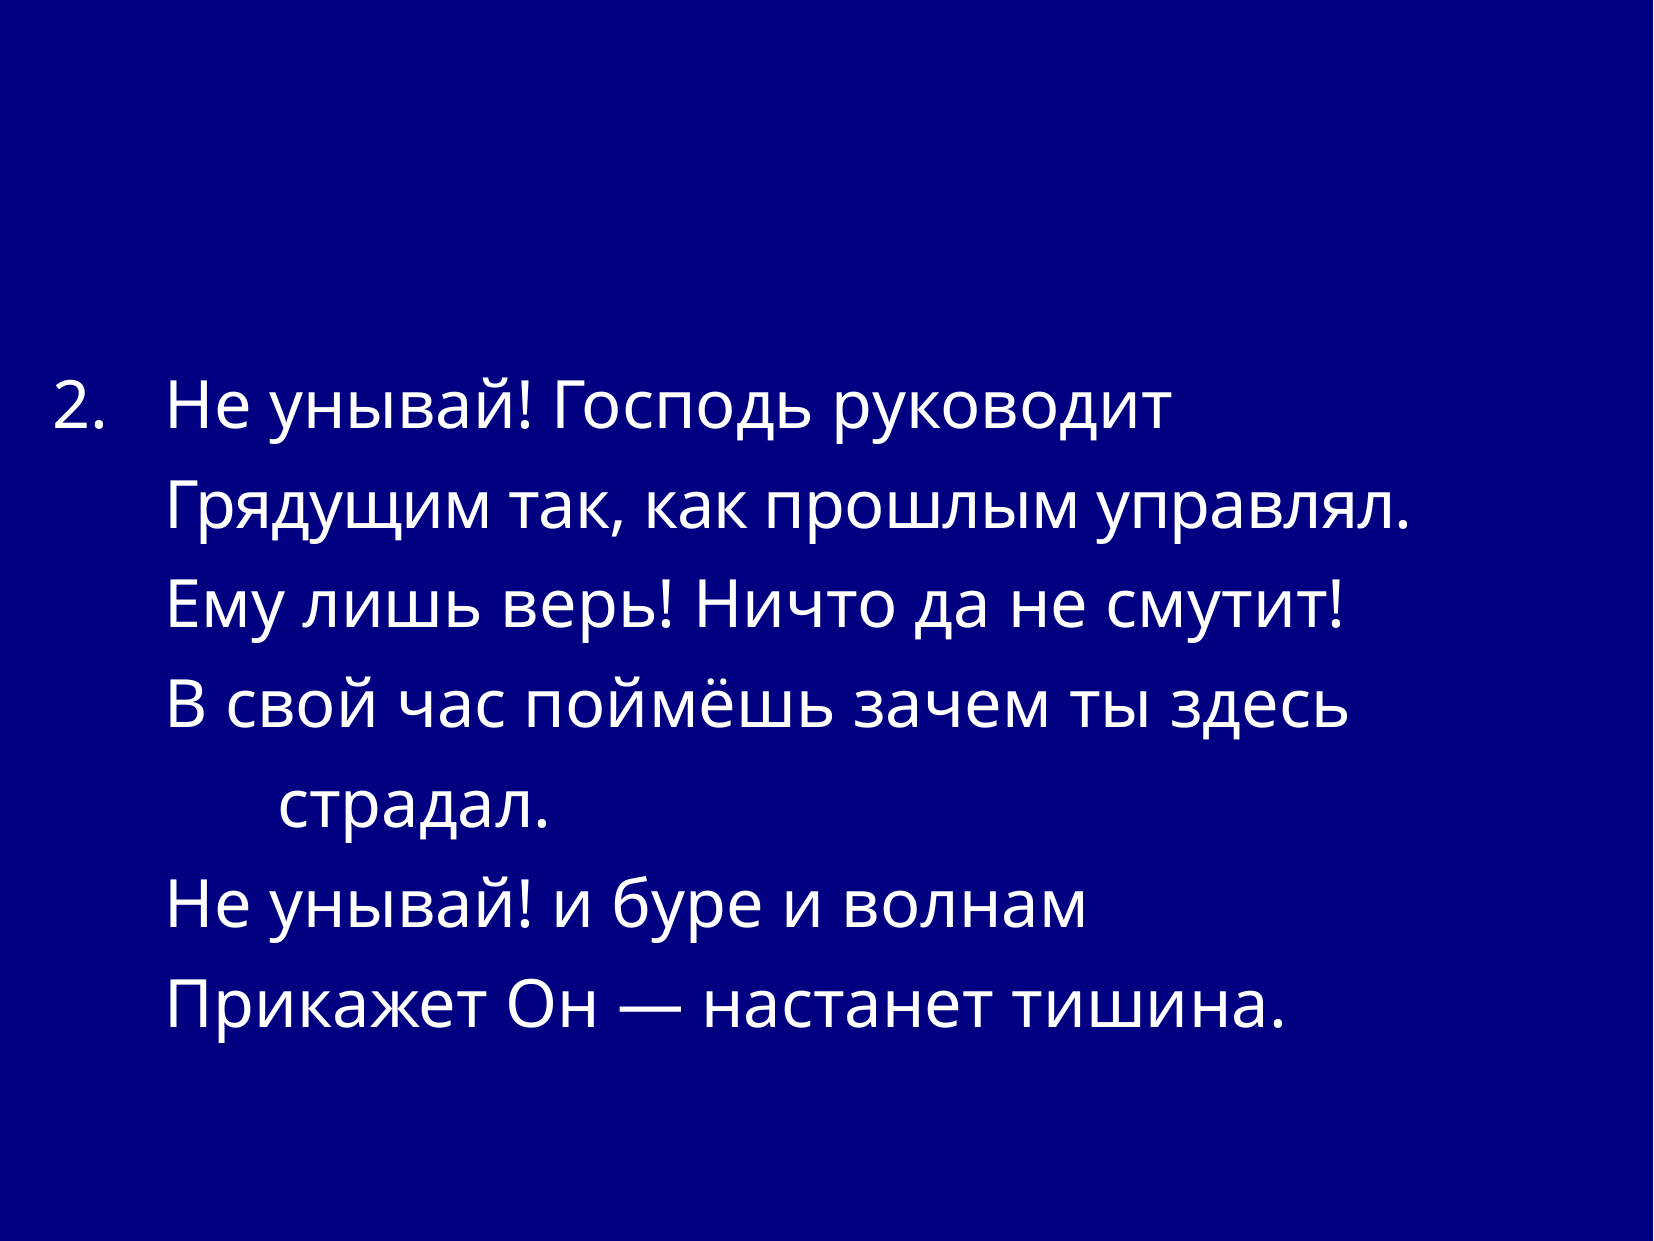

2.	Не унывай! Господь руководит
	Грядущим так, как прошлым управлял.
	Ему лишь верь! Ничто да не смутит!
	В свой час поймёшь зачем ты здесь
		страдал.
	Не унывай! и буре и волнам
	Прикажет Он — настанет тишина.